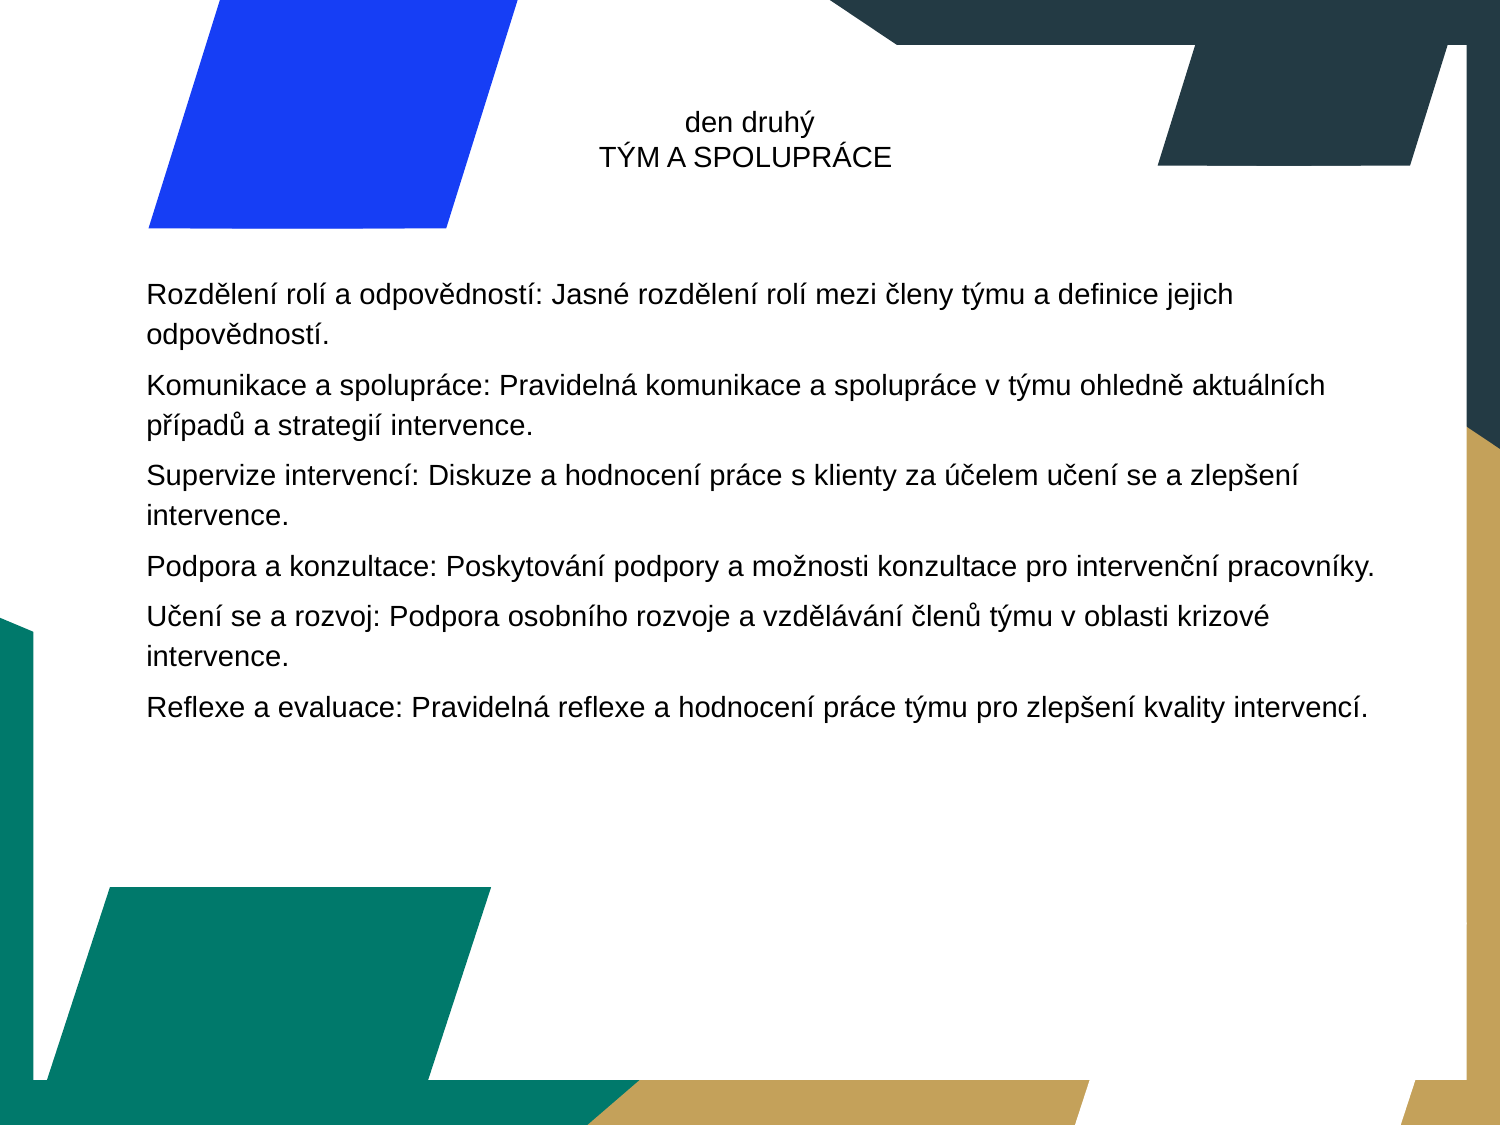

# den druhý TÝM A SPOLUPRÁCE
Rozdělení rolí a odpovědností: Jasné rozdělení rolí mezi členy týmu a definice jejich odpovědností.
Komunikace a spolupráce: Pravidelná komunikace a spolupráce v týmu ohledně aktuálních případů a strategií intervence.
Supervize intervencí: Diskuze a hodnocení práce s klienty za účelem učení se a zlepšení intervence.
Podpora a konzultace: Poskytování podpory a možnosti konzultace pro intervenční pracovníky.
Učení se a rozvoj: Podpora osobního rozvoje a vzdělávání členů týmu v oblasti krizové intervence.
Reflexe a evaluace: Pravidelná reflexe a hodnocení práce týmu pro zlepšení kvality intervencí.